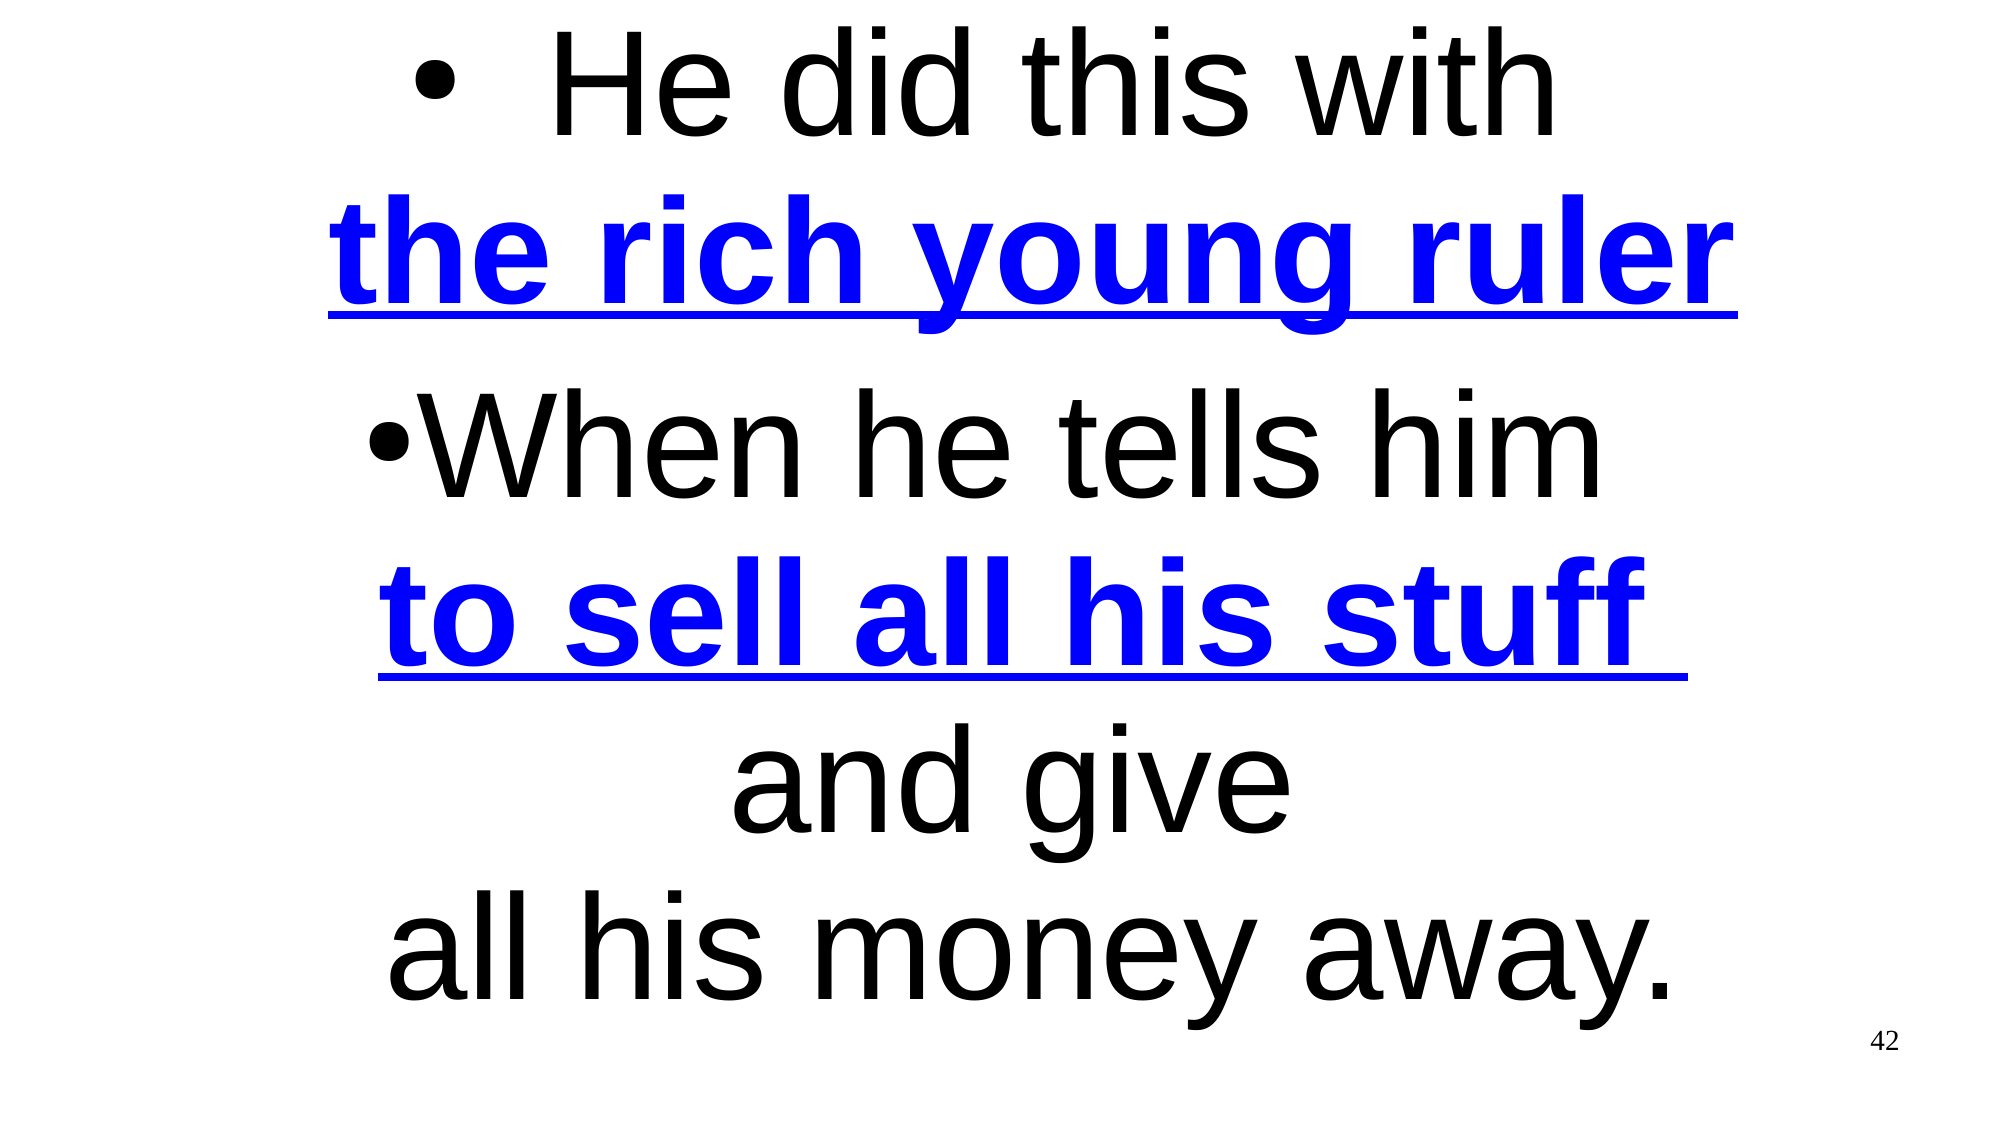

# He did this with the rich young ruler
When he tells him
to sell all his stuff
and give
all his money away.
42